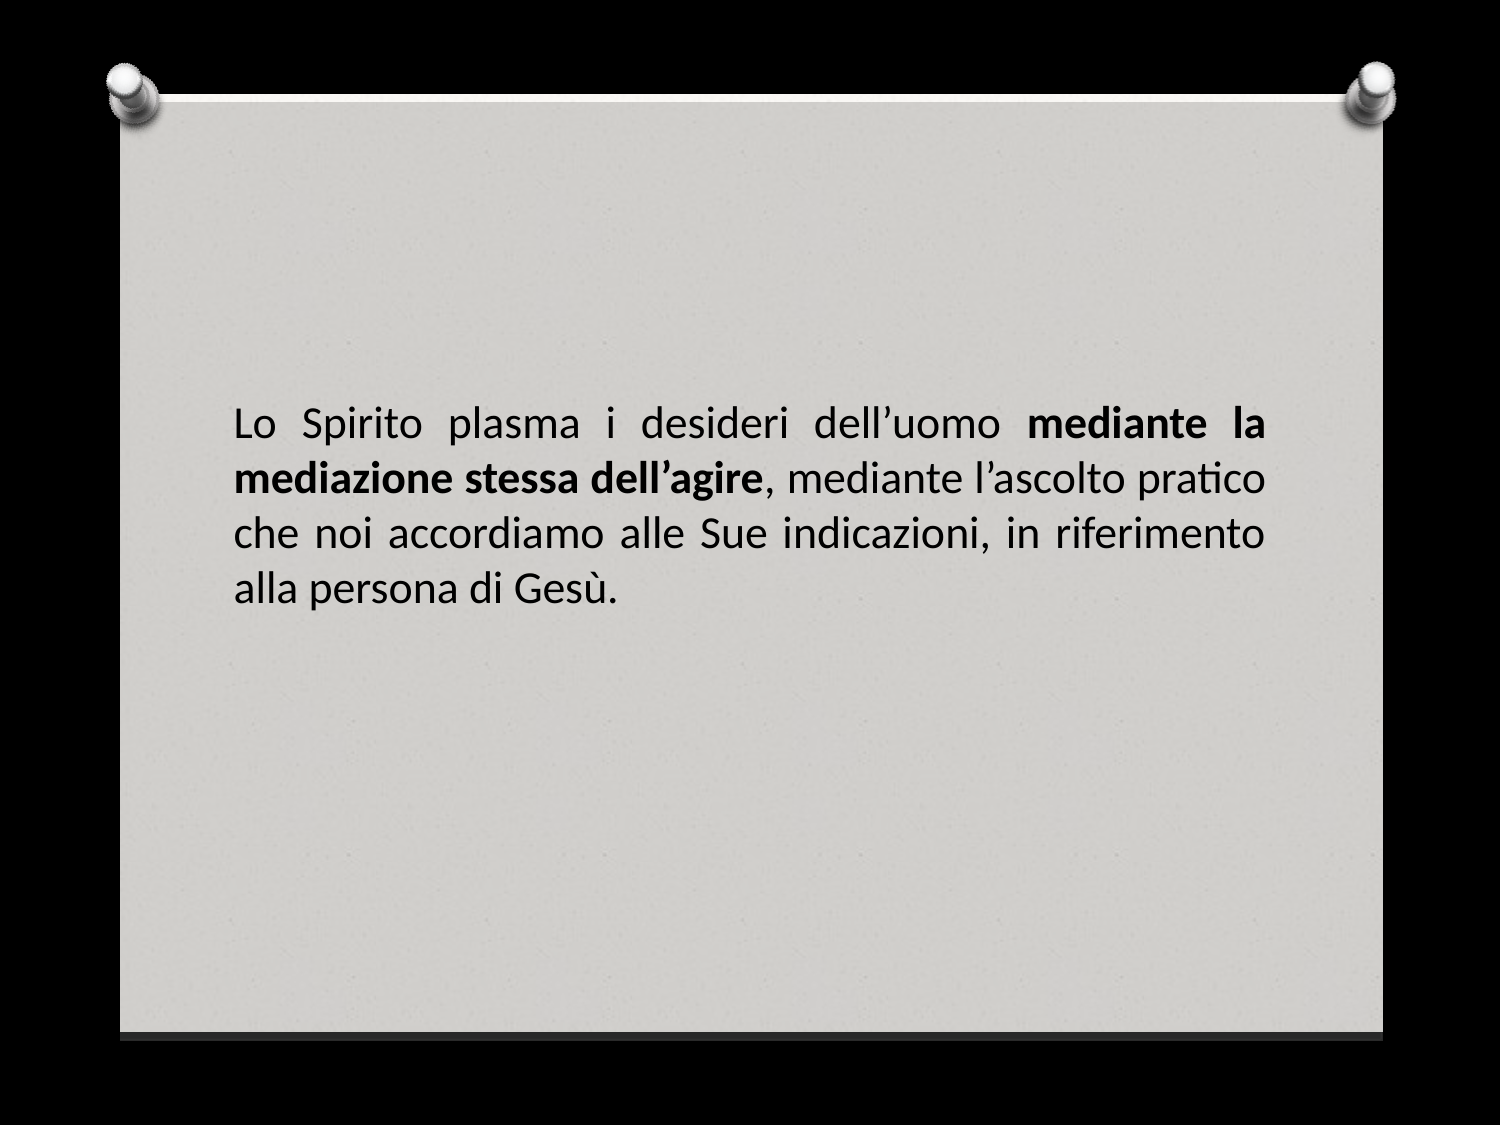

Lo Spirito plasma i desideri dell’uomo mediante la mediazione stessa dell’agire, mediante l’ascolto pratico che noi accordiamo alle Sue indicazioni, in riferimento alla persona di Gesù.